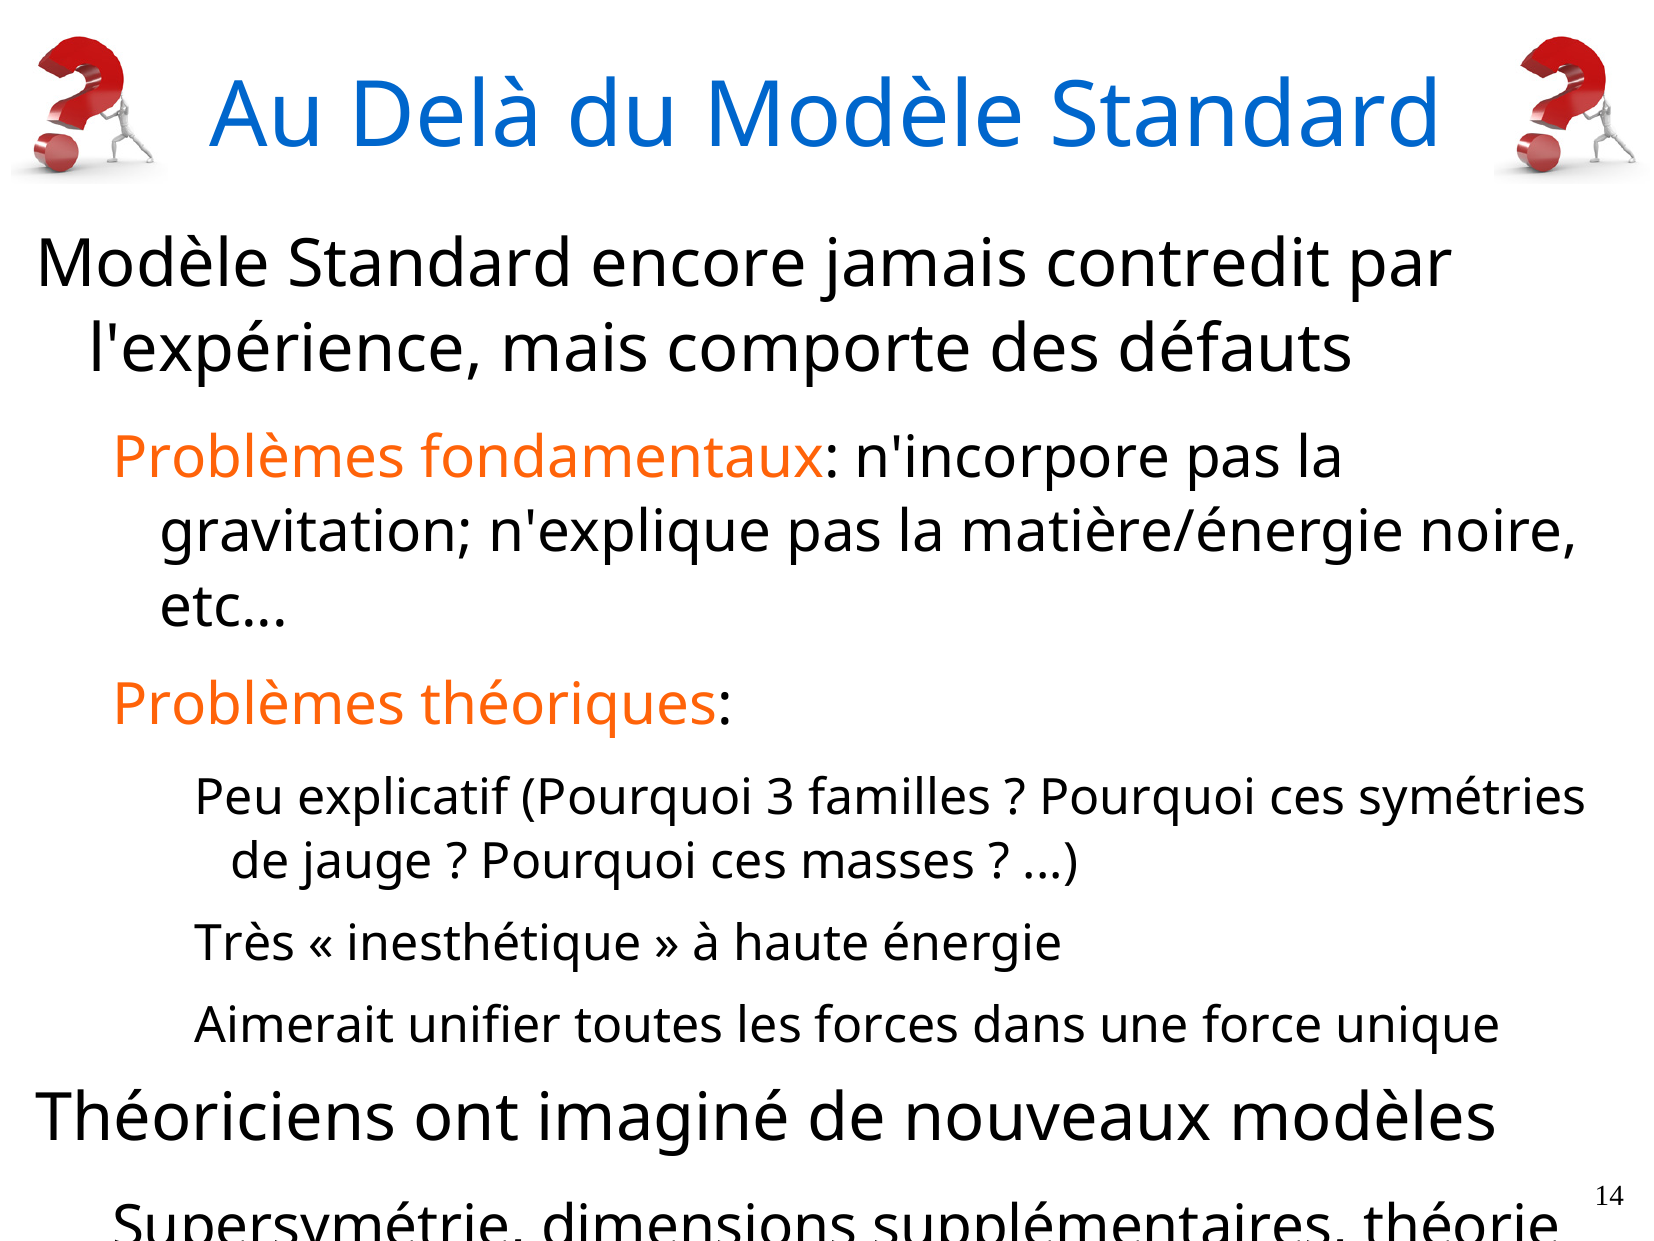

# Au Delà du Modèle Standard
Modèle Standard encore jamais contredit par l'expérience, mais comporte des défauts
Problèmes fondamentaux: n'incorpore pas la gravitation; n'explique pas la matière/énergie noire, etc...
Problèmes théoriques:
Peu explicatif (Pourquoi 3 familles ? Pourquoi ces symétries de jauge ? Pourquoi ces masses ? ...)‏
Très « inesthétique » à haute énergie
Aimerait unifier toutes les forces dans une force unique
Théoriciens ont imaginé de nouveaux modèles
Supersymétrie, dimensions supplémentaires, théorie des cordes, ...
14